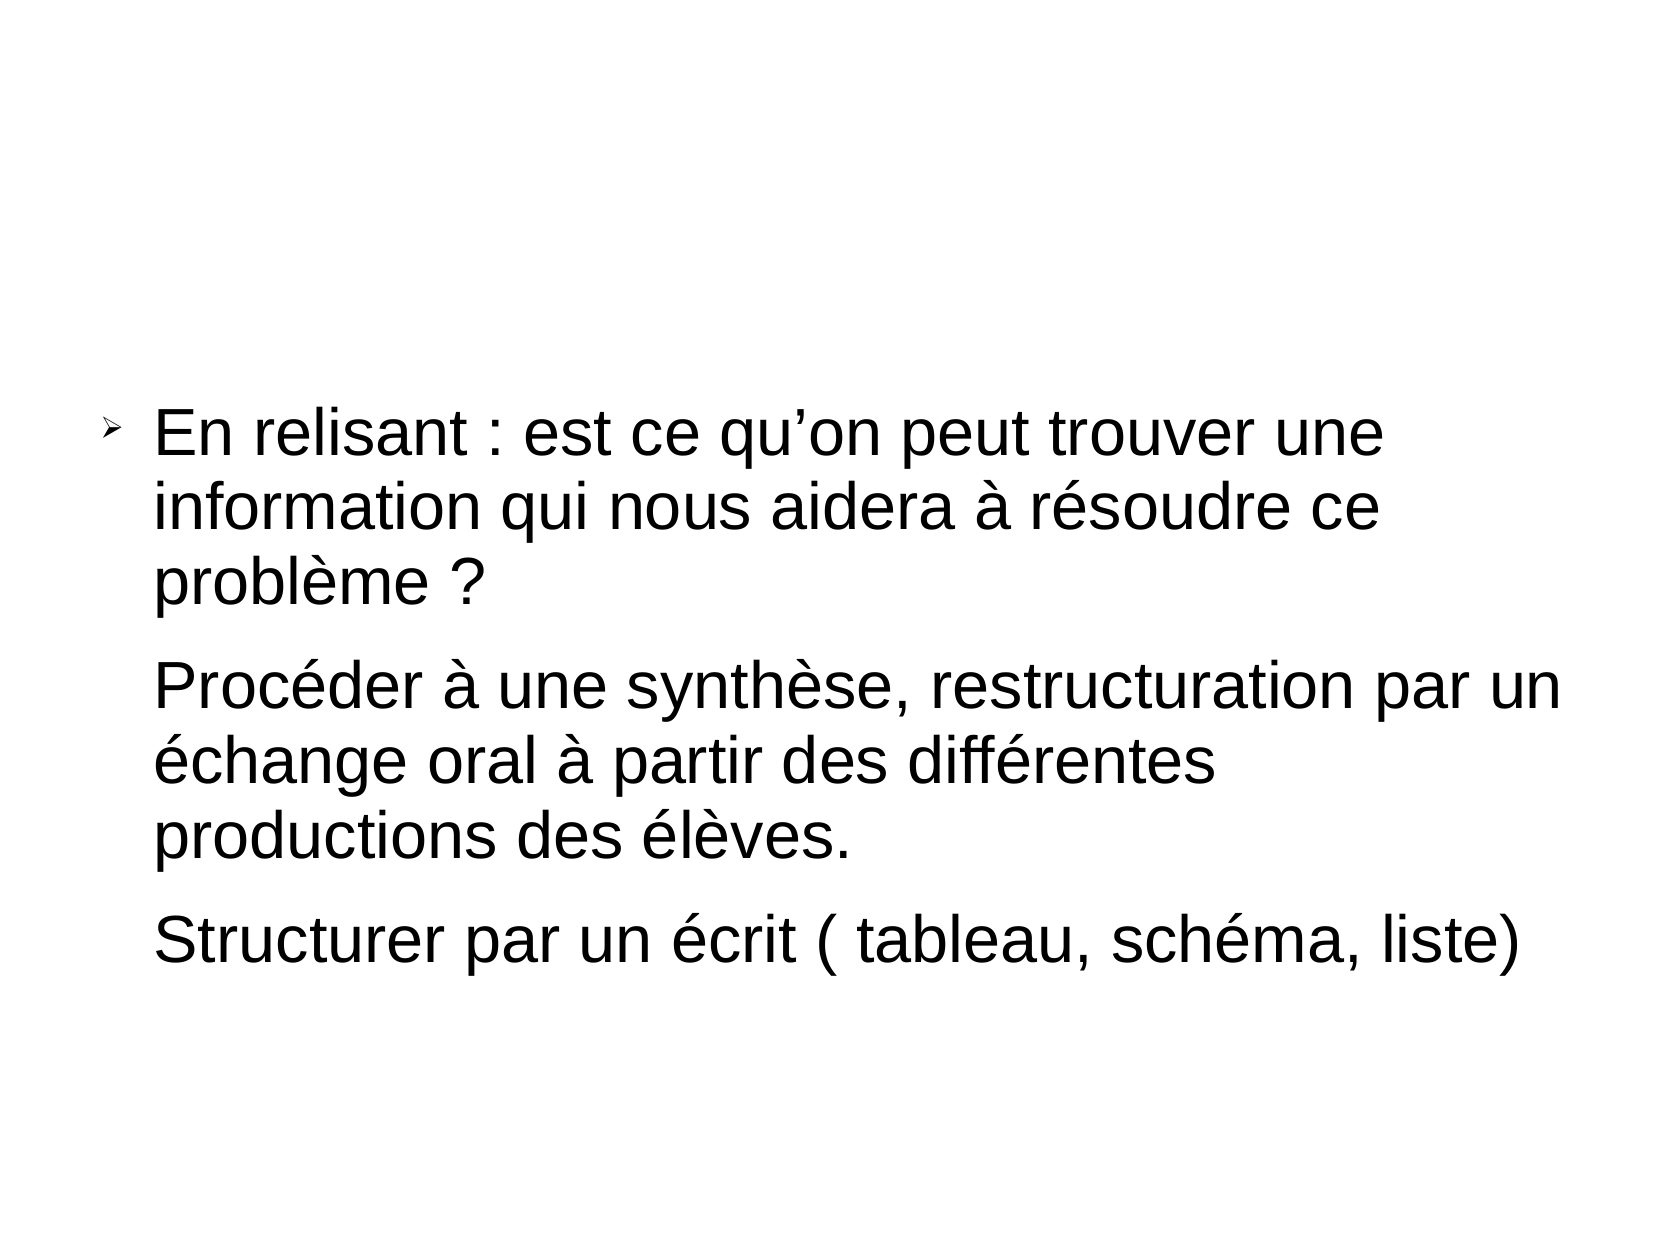

#
En relisant : est ce qu’on peut trouver une information qui nous aidera à résoudre ce problème ?
Procéder à une synthèse, restructuration par un échange oral à partir des différentes productions des élèves.
Structurer par un écrit ( tableau, schéma, liste)